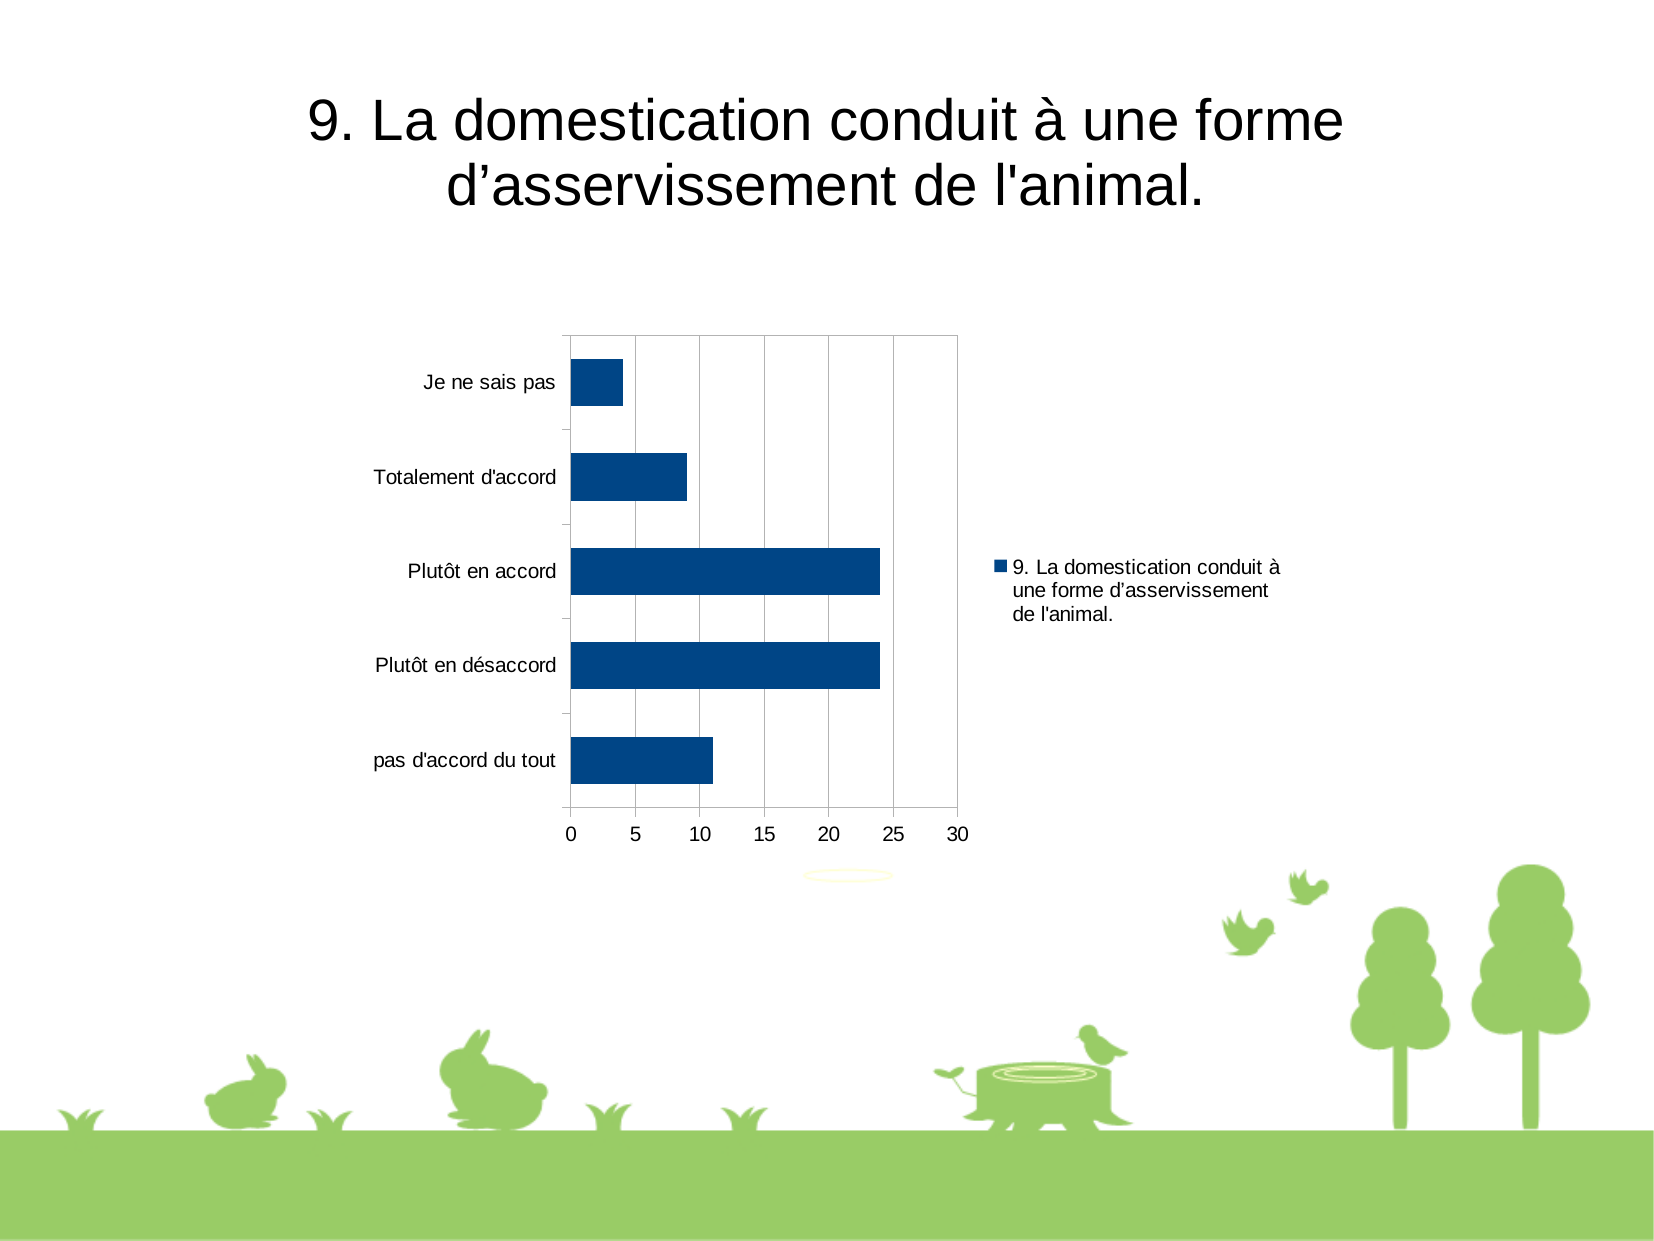

# 9. La domestication conduit à une forme d’asservissement de l'animal.
### Chart
| Category | 9. La domestication conduit à une forme d’asservissement de l'animal. |
|---|---|
| pas d'accord du tout | 11.0 |
| Plutôt en désaccord | 24.0 |
| Plutôt en accord | 24.0 |
| Totalement d'accord | 9.0 |
| Je ne sais pas | 4.0 |